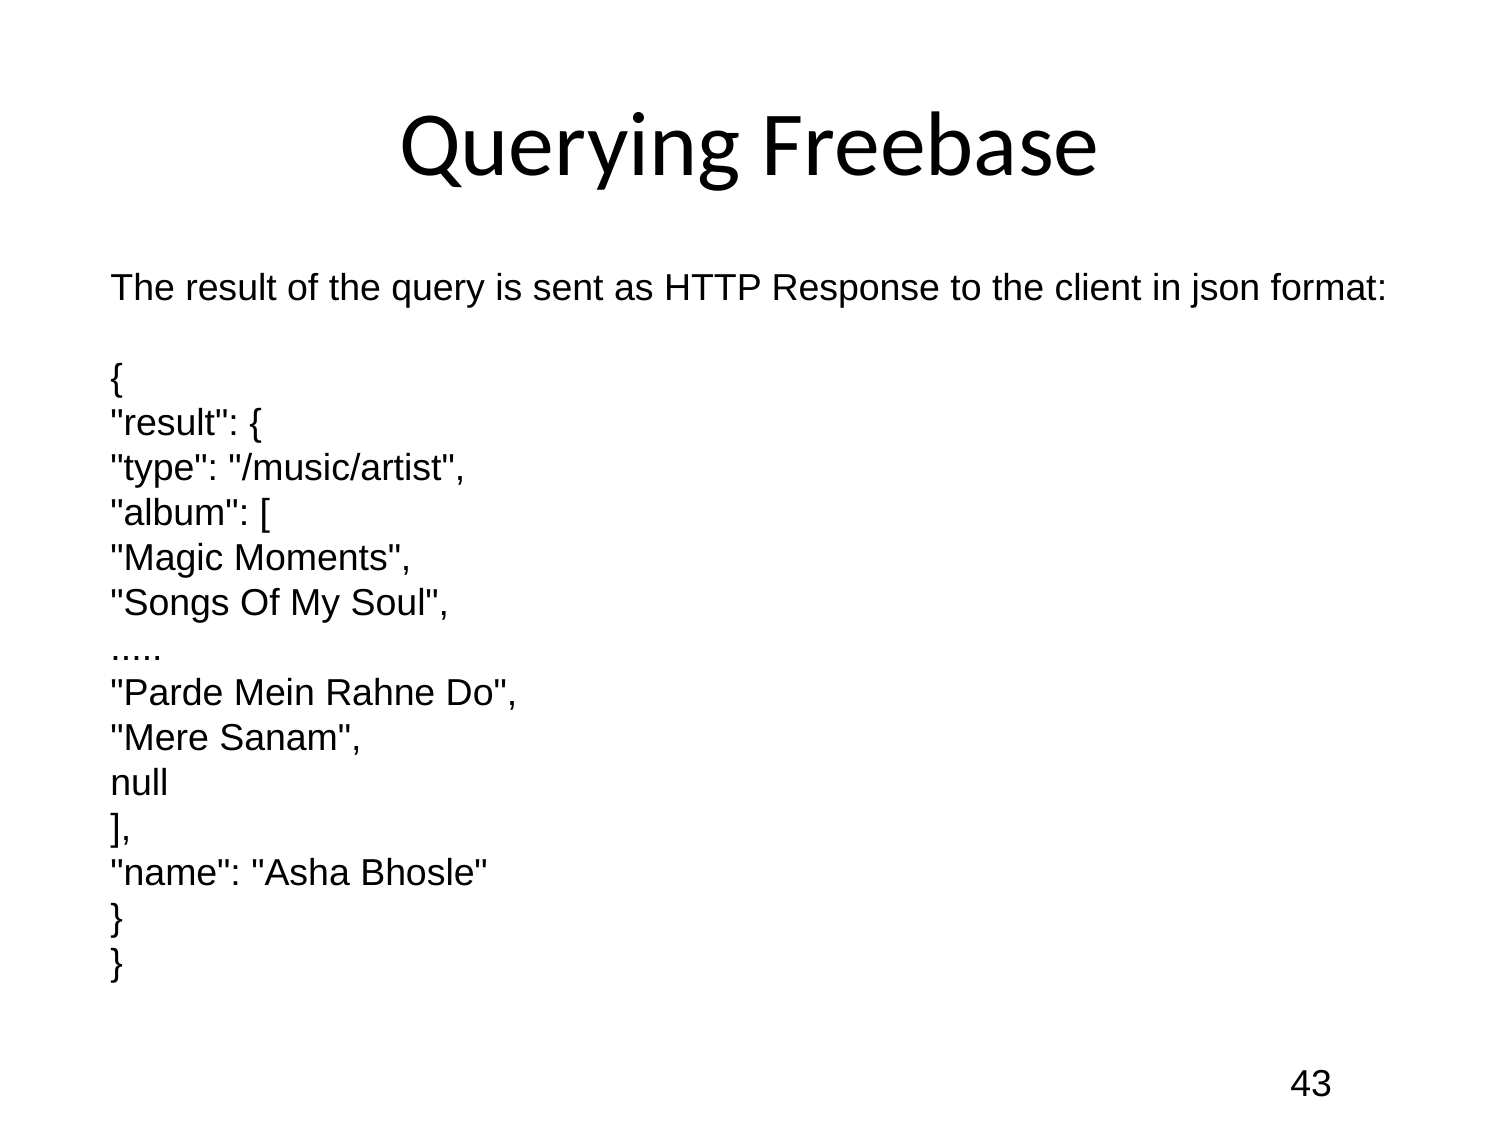

Querying Freebase
The result of the query is sent as HTTP Response to the client in json format:
{
"result": {
"type": "/music/artist",
"album": [
"Magic Moments",
"Songs Of My Soul",
.....
"Parde Mein Rahne Do",
"Mere Sanam",
null
],
"name": "Asha Bhosle"
}
}